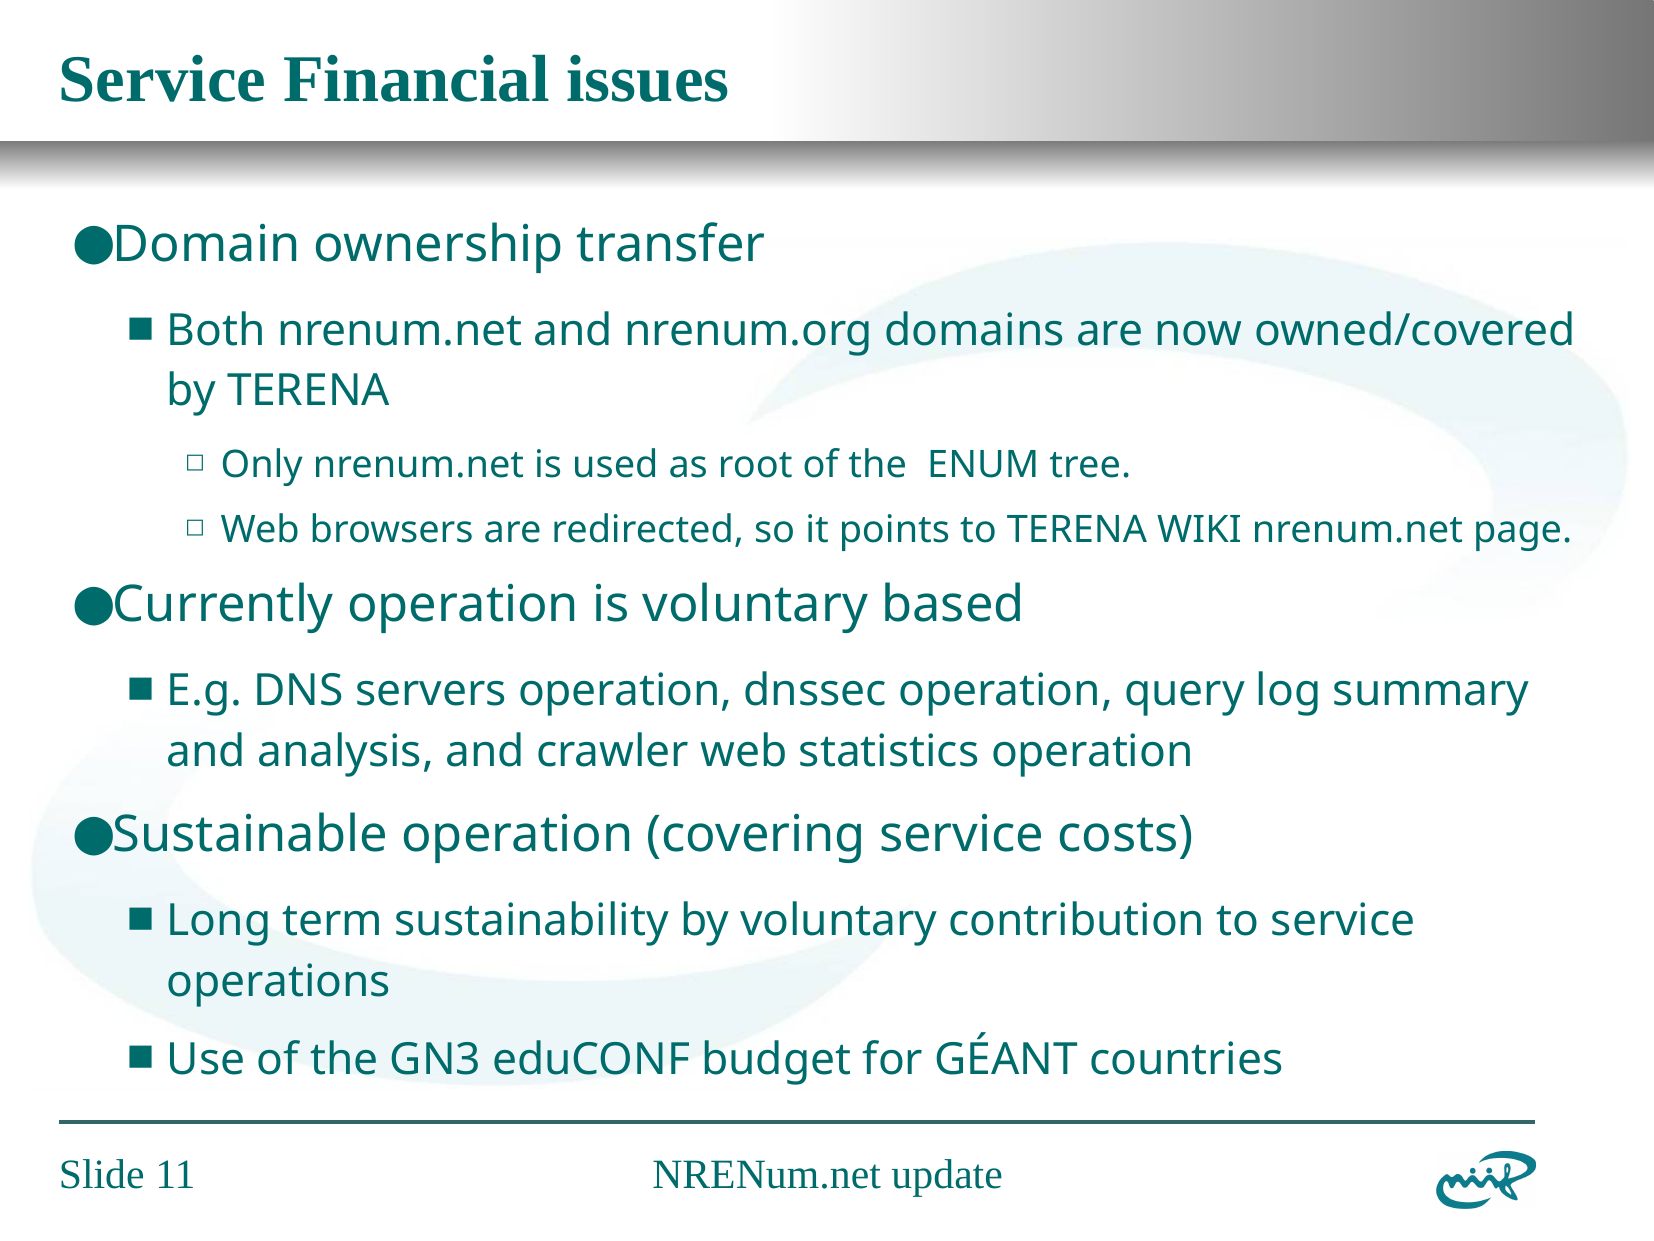

# Service Financial issues
Domain ownership transfer
Both nrenum.net and nrenum.org domains are now owned/covered by TERENA
Only nrenum.net is used as root of the ENUM tree.
Web browsers are redirected, so it points to TERENA WIKI nrenum.net page.
Currently operation is voluntary based
E.g. DNS servers operation, dnssec operation, query log summary and analysis, and crawler web statistics operation
Sustainable operation (covering service costs)
Long term sustainability by voluntary contribution to service operations
Use of the GN3 eduCONF budget for GÉANT countries
11
NRENum.net update